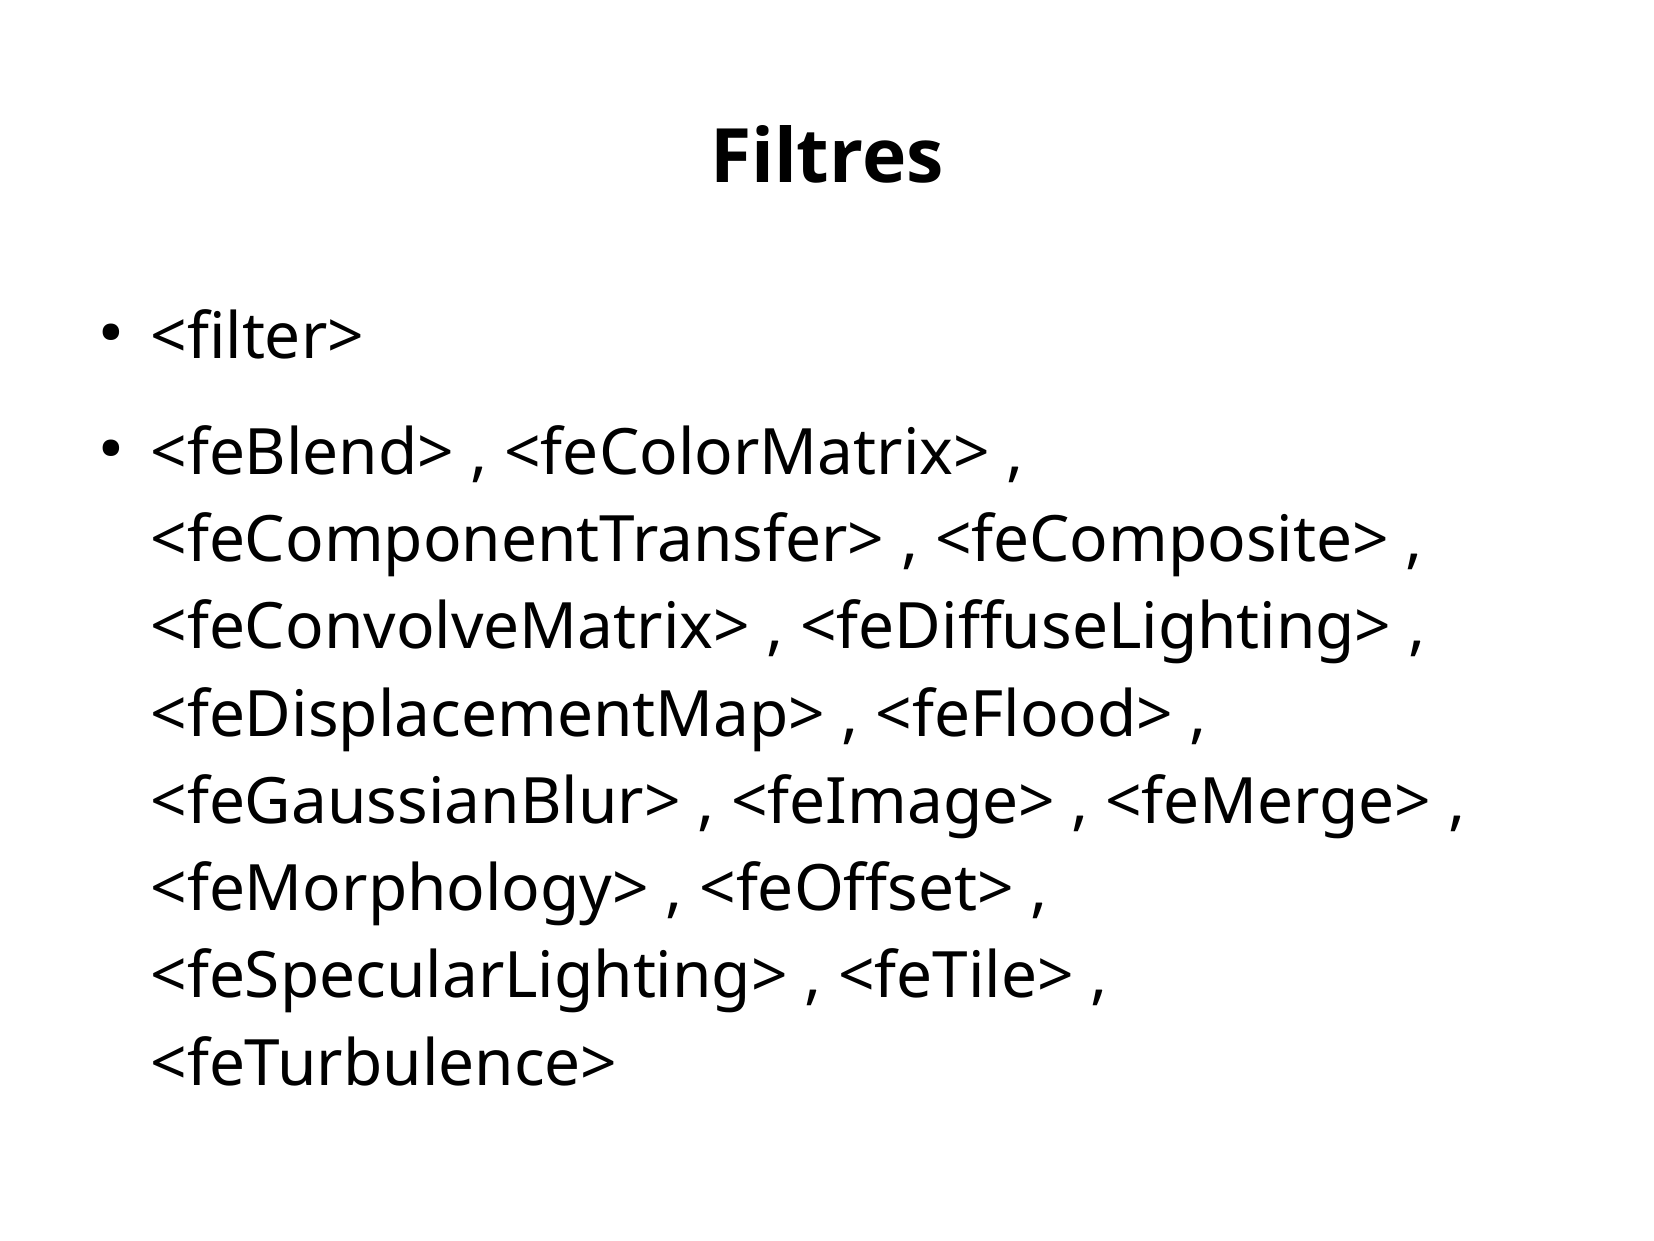

# Filtres
<filter>
<feBlend> , <feColorMatrix> , <feComponentTransfer> , <feComposite> , <feConvolveMatrix> , <feDiffuseLighting> , <feDisplacementMap> , <feFlood> , <feGaussianBlur> , <feImage> , <feMerge> , <feMorphology> , <feOffset> , <feSpecularLighting> , <feTile> , <feTurbulence>